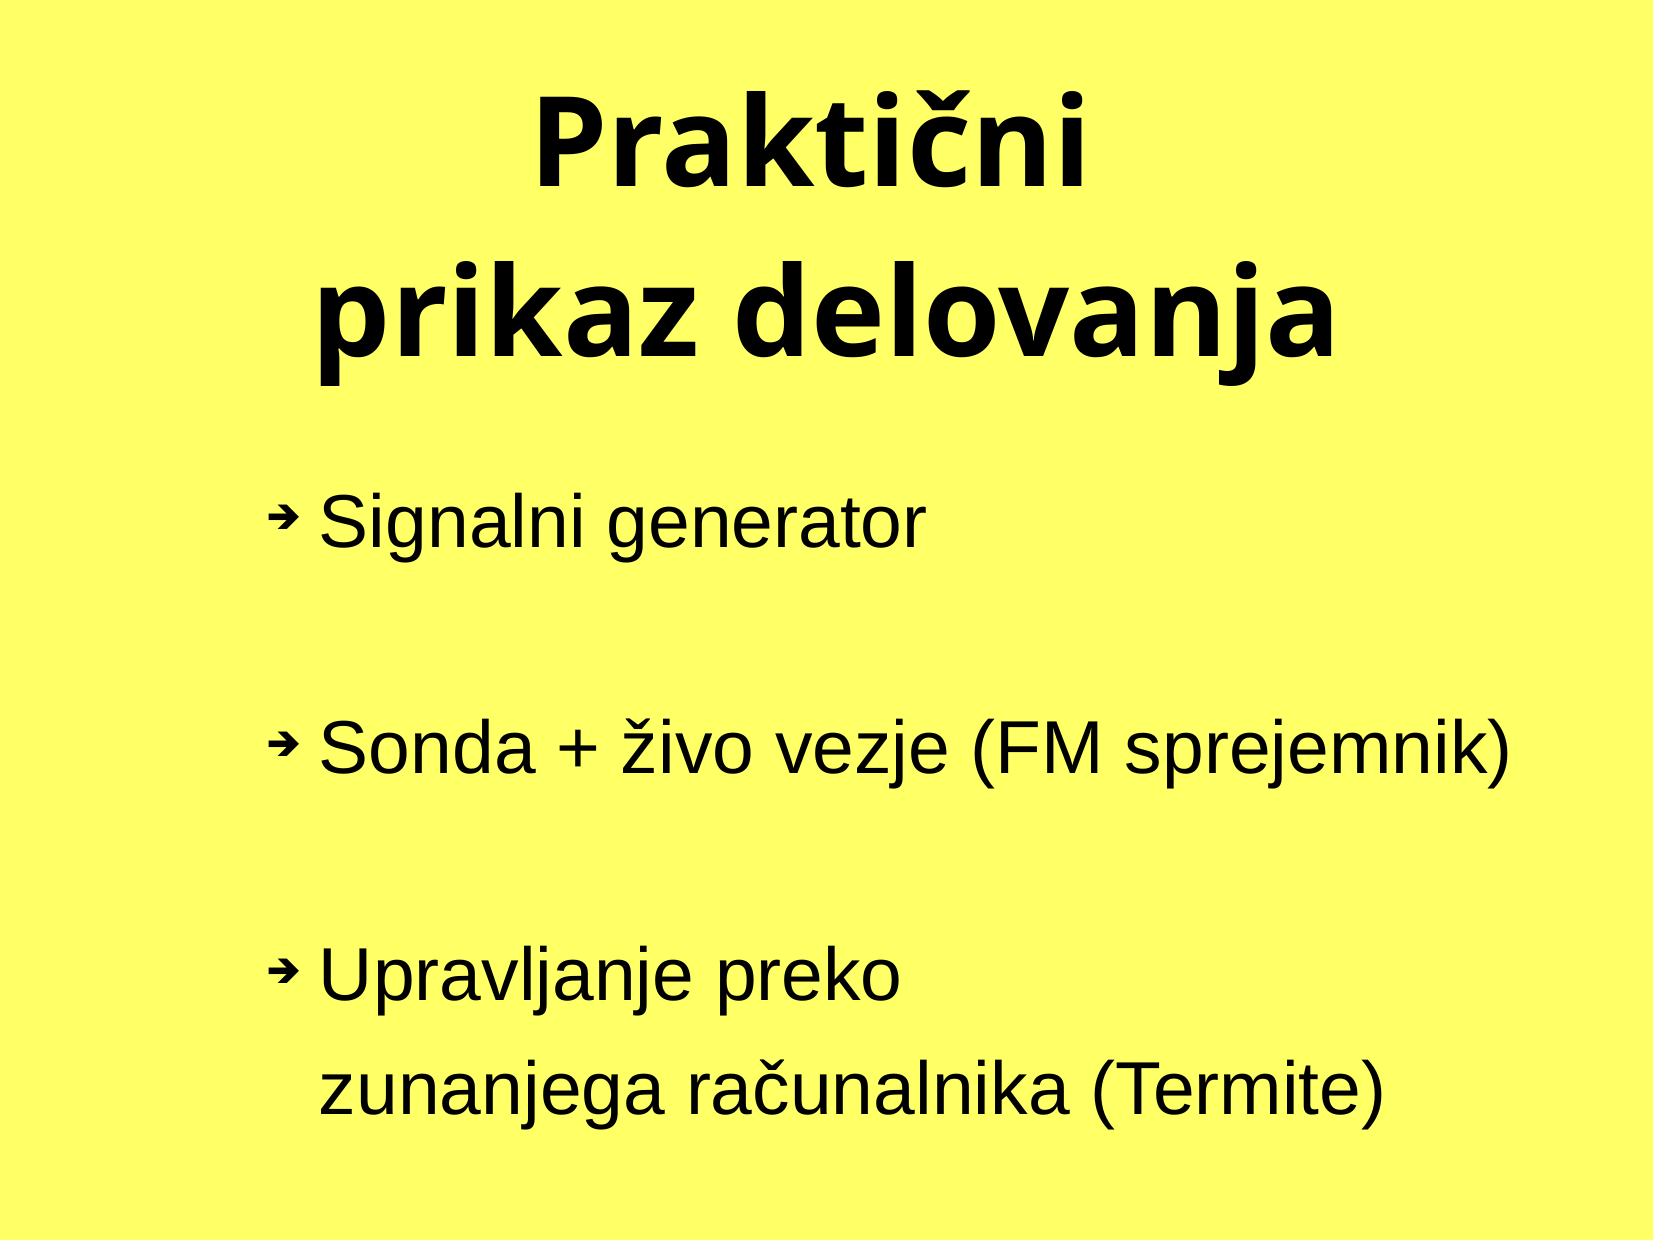

# Praktični prikaz delovanja
Signalni generator
Sonda + živo vezje (FM sprejemnik)
Upravljanje preko
zunanjega računalnika (Termite)